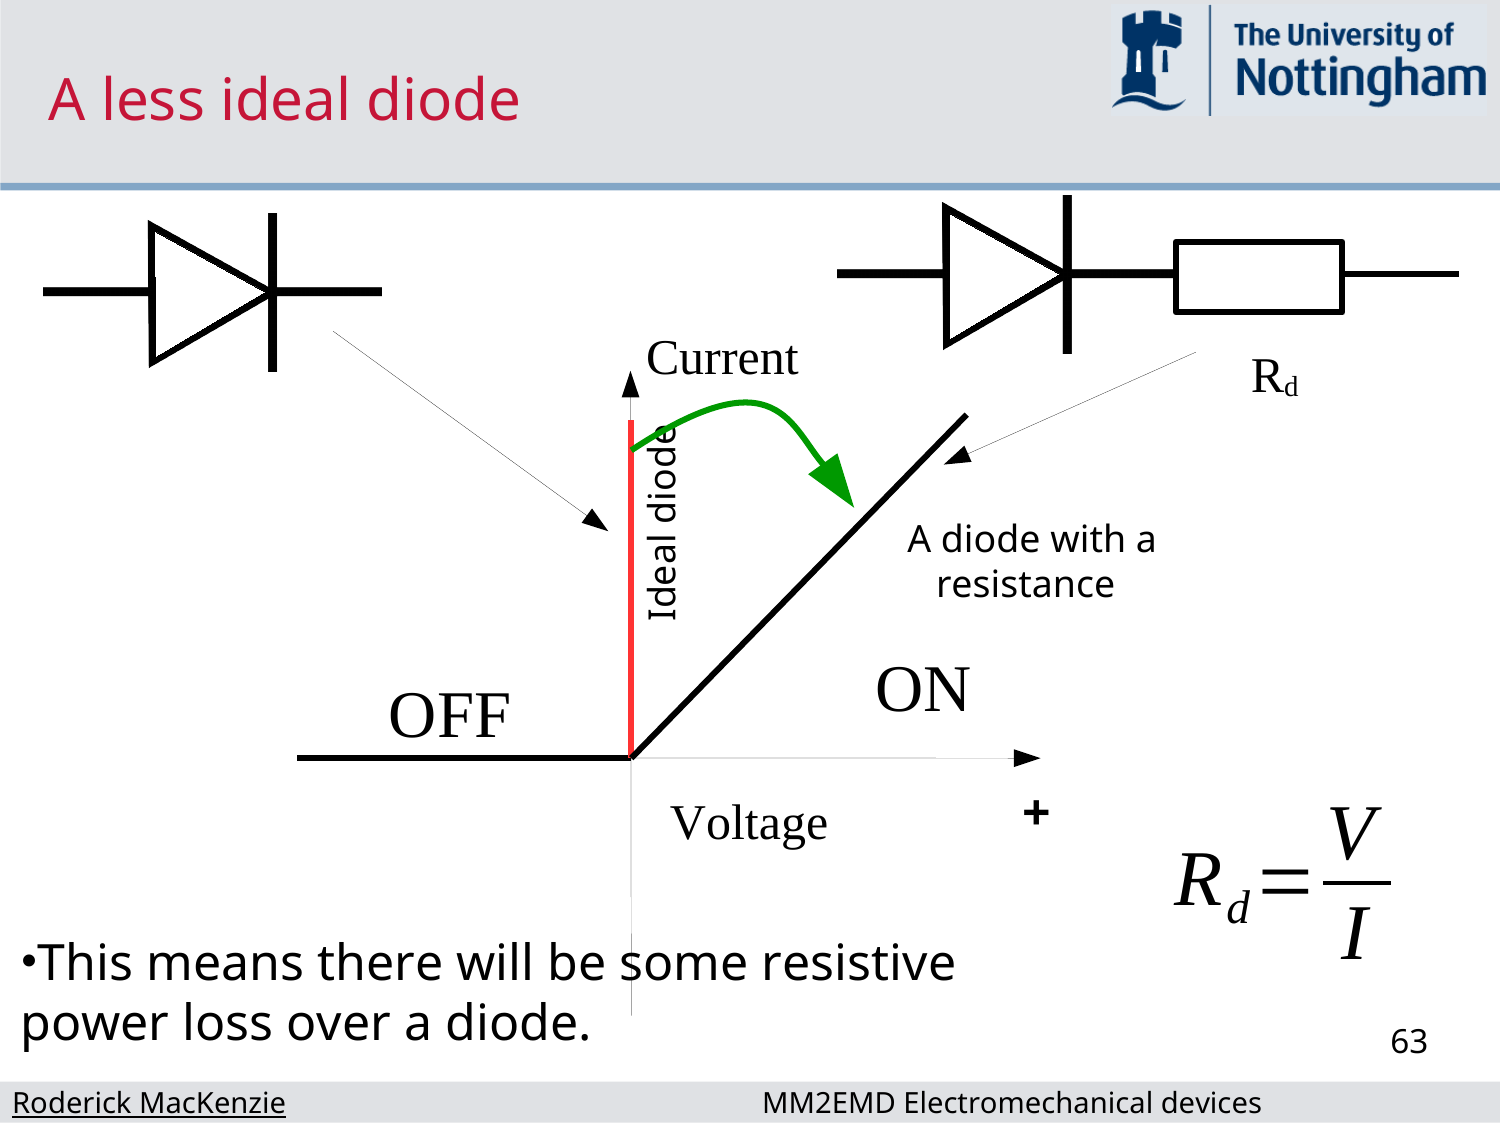

# A less ideal diode
Current
Rd
Ideal diode
A diode with a resistance
ON
OFF
+
Voltage
This means there will be some resistive power loss over a diode.